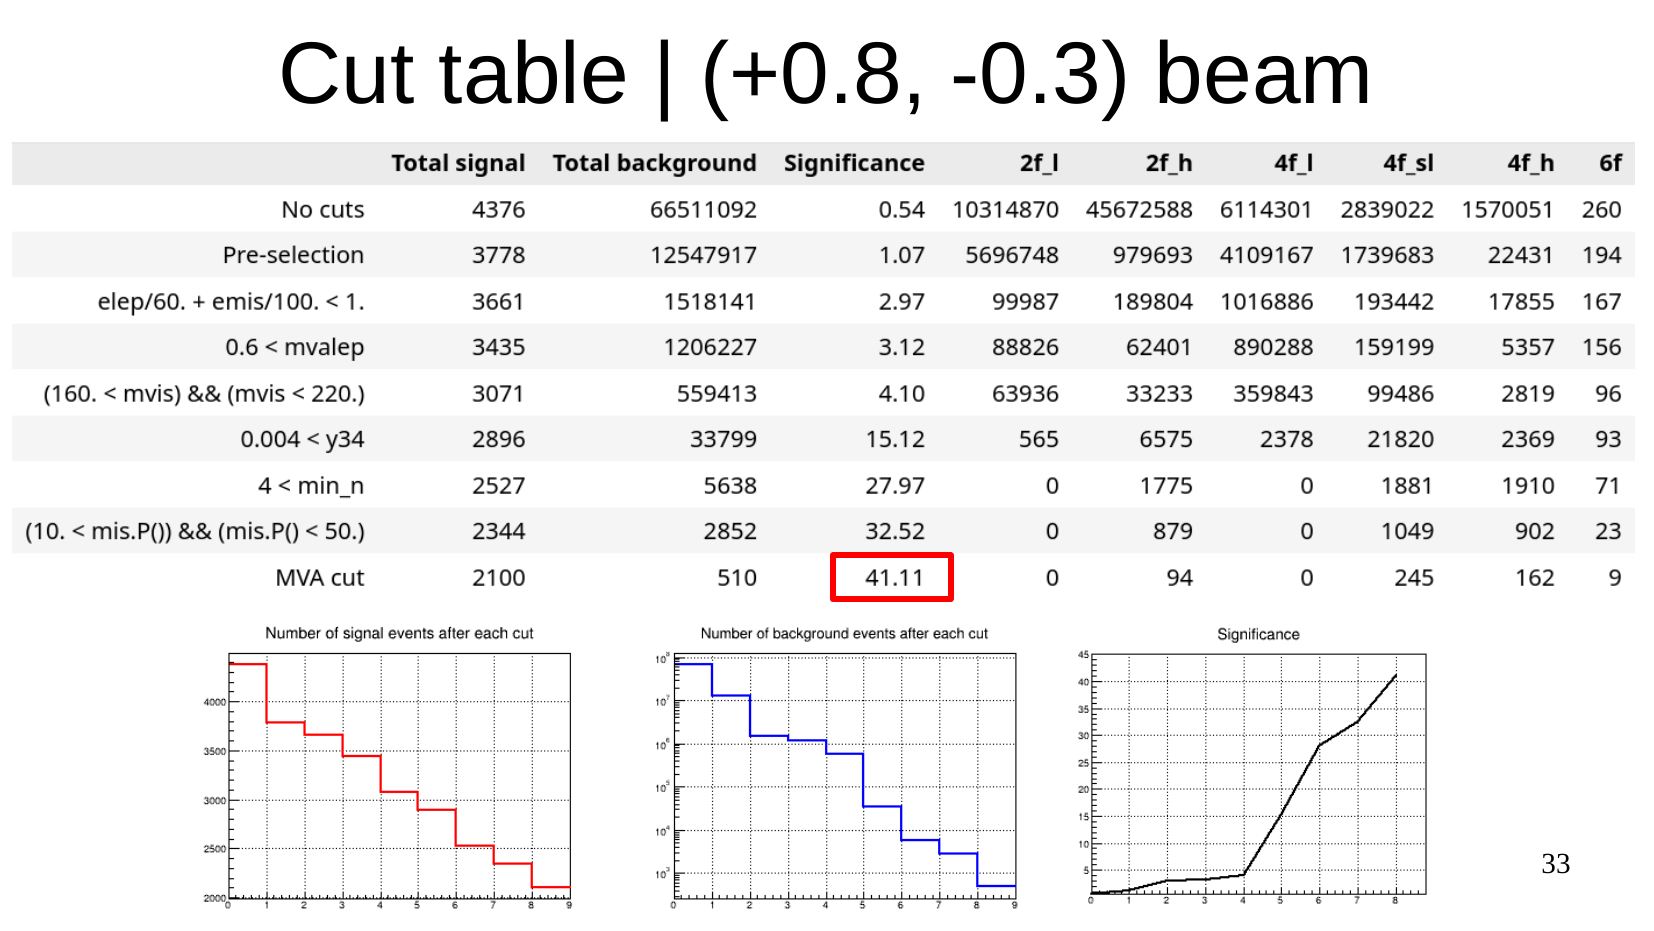

# Cut table | (+0.8, -0.3) beam
33